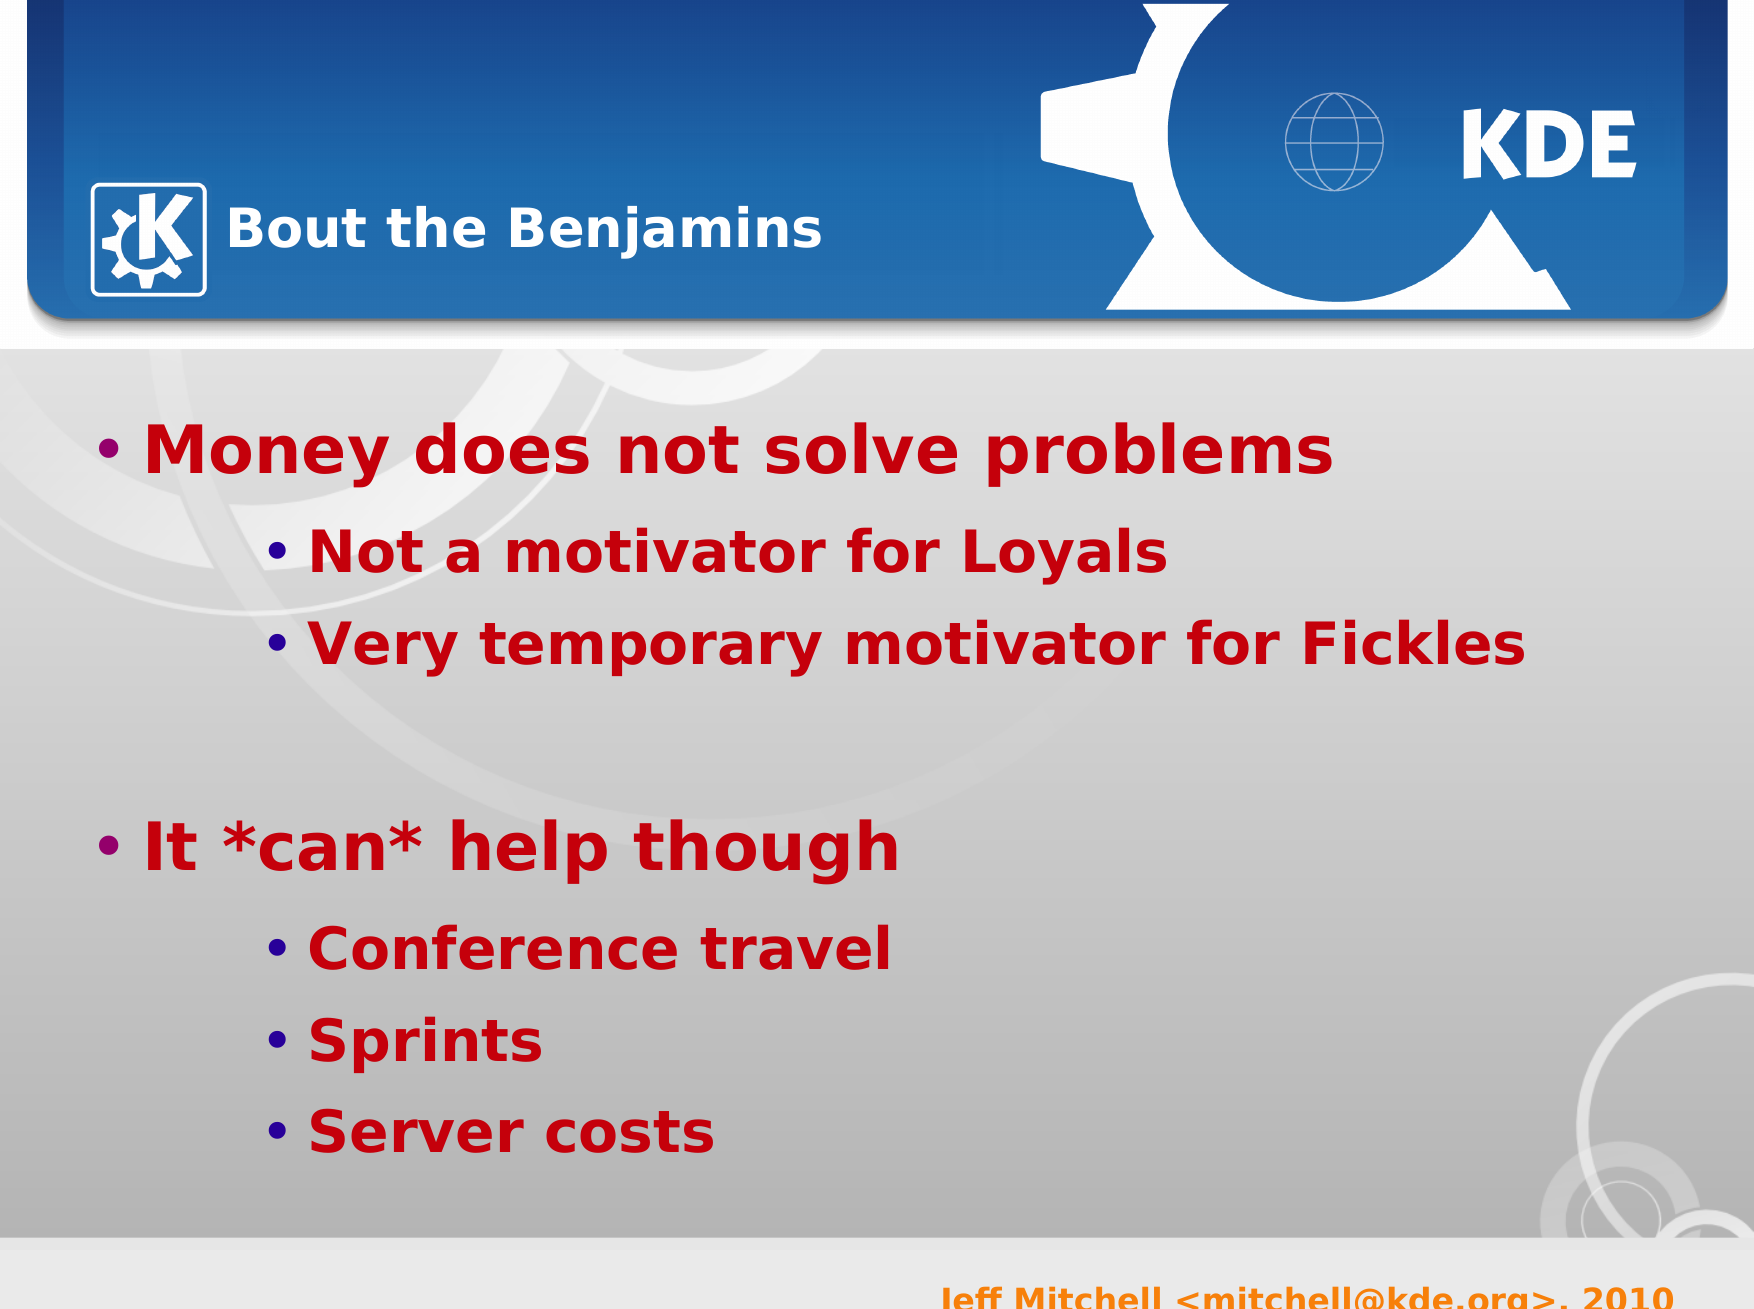

# Bout the Benjamins
Money does not solve problems
Not a motivator for Loyals
Very temporary motivator for Fickles
It *can* help though
Conference travel
Sprints
Server costs